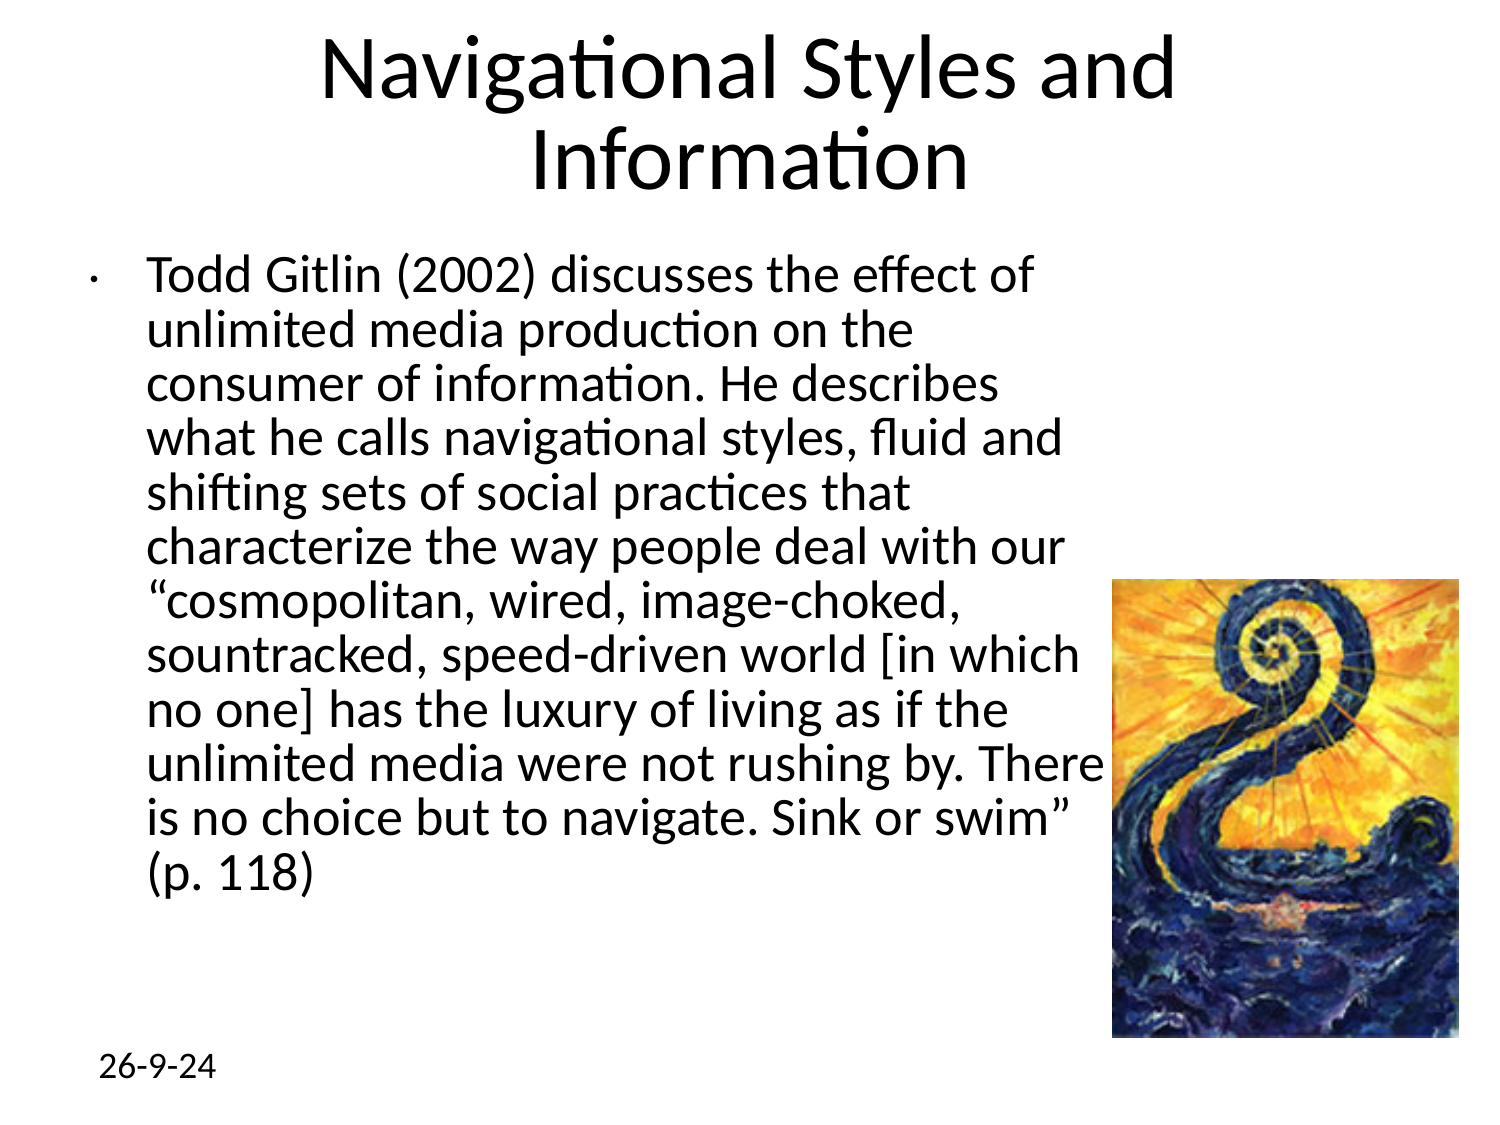

# Navigational Styles and Information
Todd Gitlin (2002) discusses the effect of unlimited media production on the consumer of information. He describes what he calls navigational styles, fluid and shifting sets of social practices that characterize the way people deal with our “cosmopolitan, wired, image-choked, sountracked, speed-driven world [in which no one] has the luxury of living as if the unlimited media were not rushing by. There is no choice but to navigate. Sink or swim” (p. 118)